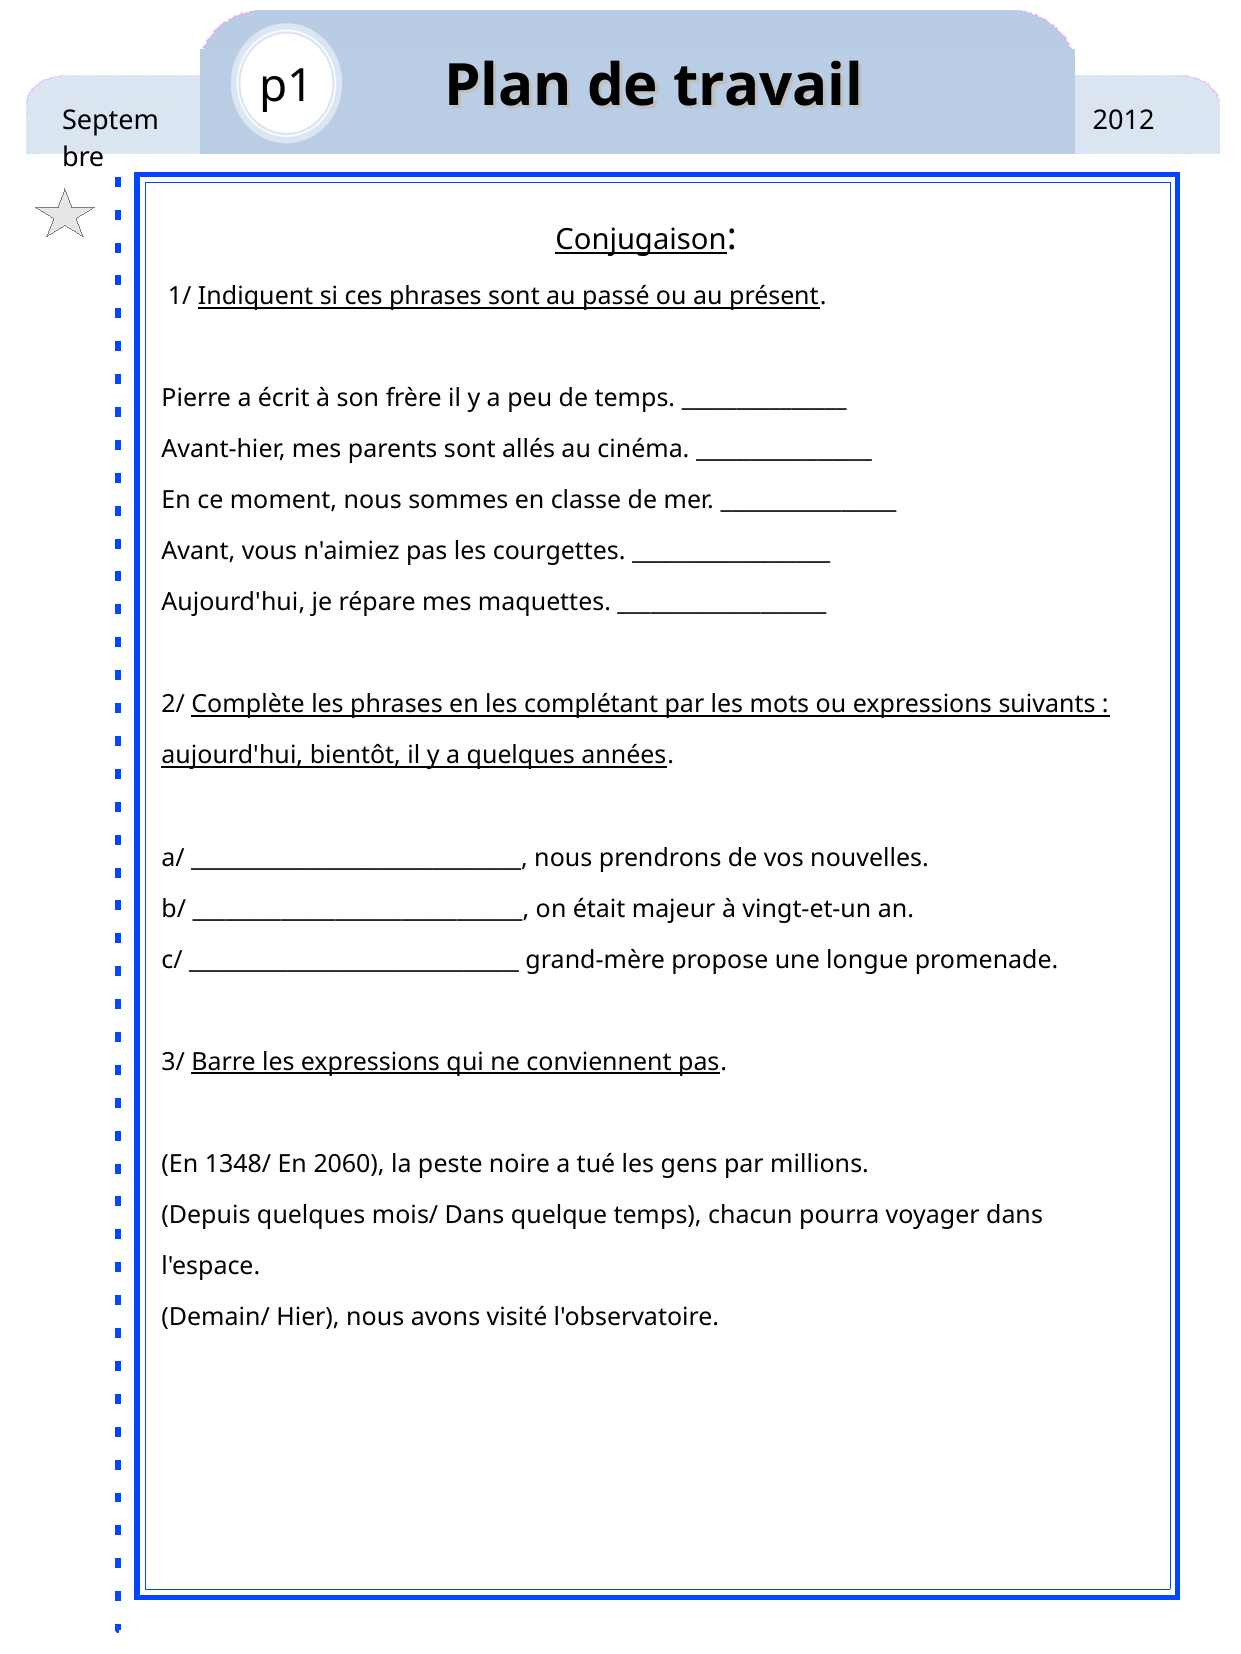

p1
Plan de travail
Septembre
2012
| |
| --- |
Conjugaison:
 1/ Indiquent si ces phrases sont au passé ou au présent.
Pierre a écrit à son frère il y a peu de temps. _______________
Avant-hier, mes parents sont allés au cinéma. ________________
En ce moment, nous sommes en classe de mer. ________________
Avant, vous n'aimiez pas les courgettes. __________________
Aujourd'hui, je répare mes maquettes. ___________________
2/ Complète les phrases en les complétant par les mots ou expressions suivants : aujourd'hui, bientôt, il y a quelques années.
a/ ______________________________, nous prendrons de vos nouvelles.
b/ ______________________________, on était majeur à vingt-et-un an.
c/ ______________________________ grand-mère propose une longue promenade.
3/ Barre les expressions qui ne conviennent pas.
(En 1348/ En 2060), la peste noire a tué les gens par millions.
(Depuis quelques mois/ Dans quelque temps), chacun pourra voyager dans l'espace.
(Demain/ Hier), nous avons visité l'observatoire.